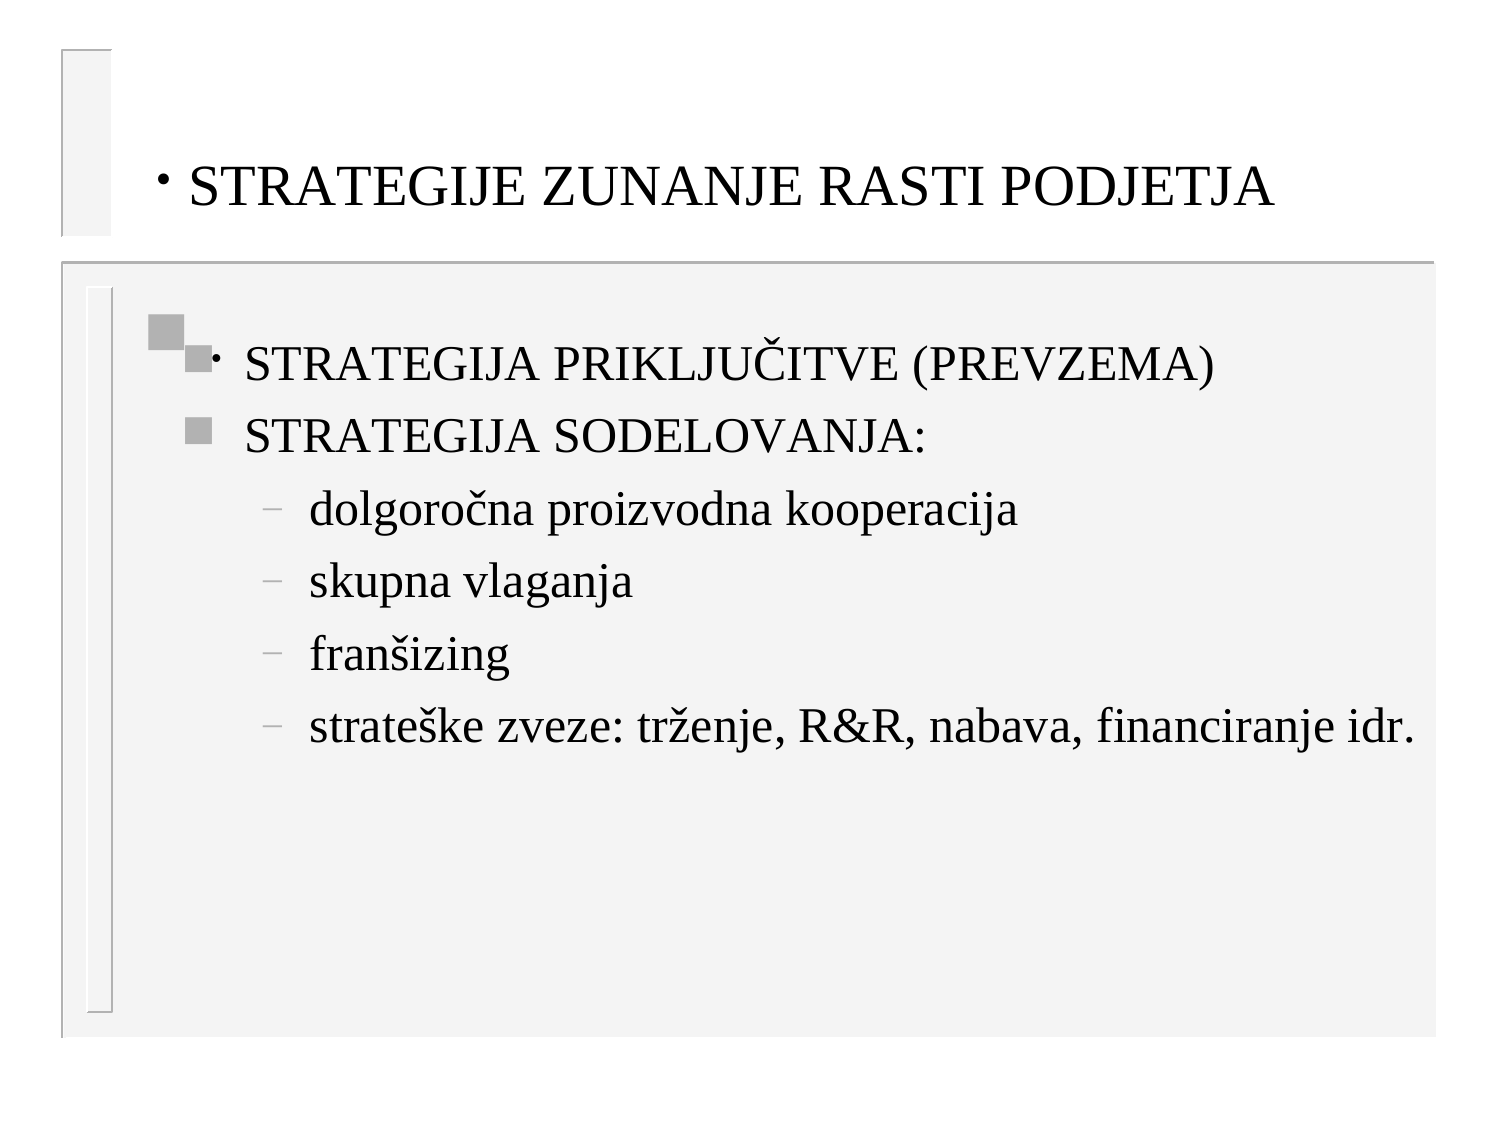

# .
STRATEGIJE ZUNANJE RASTI PODJETJA
.
STRATEGIJA PRIKLJUČITVE (PREVZEMA)
STRATEGIJA SODELOVANJA:
dolgoročna proizvodna kooperacija
skupna vlaganja
franšizing
strateške zveze: trženje, R&R, nabava, financiranje idr.